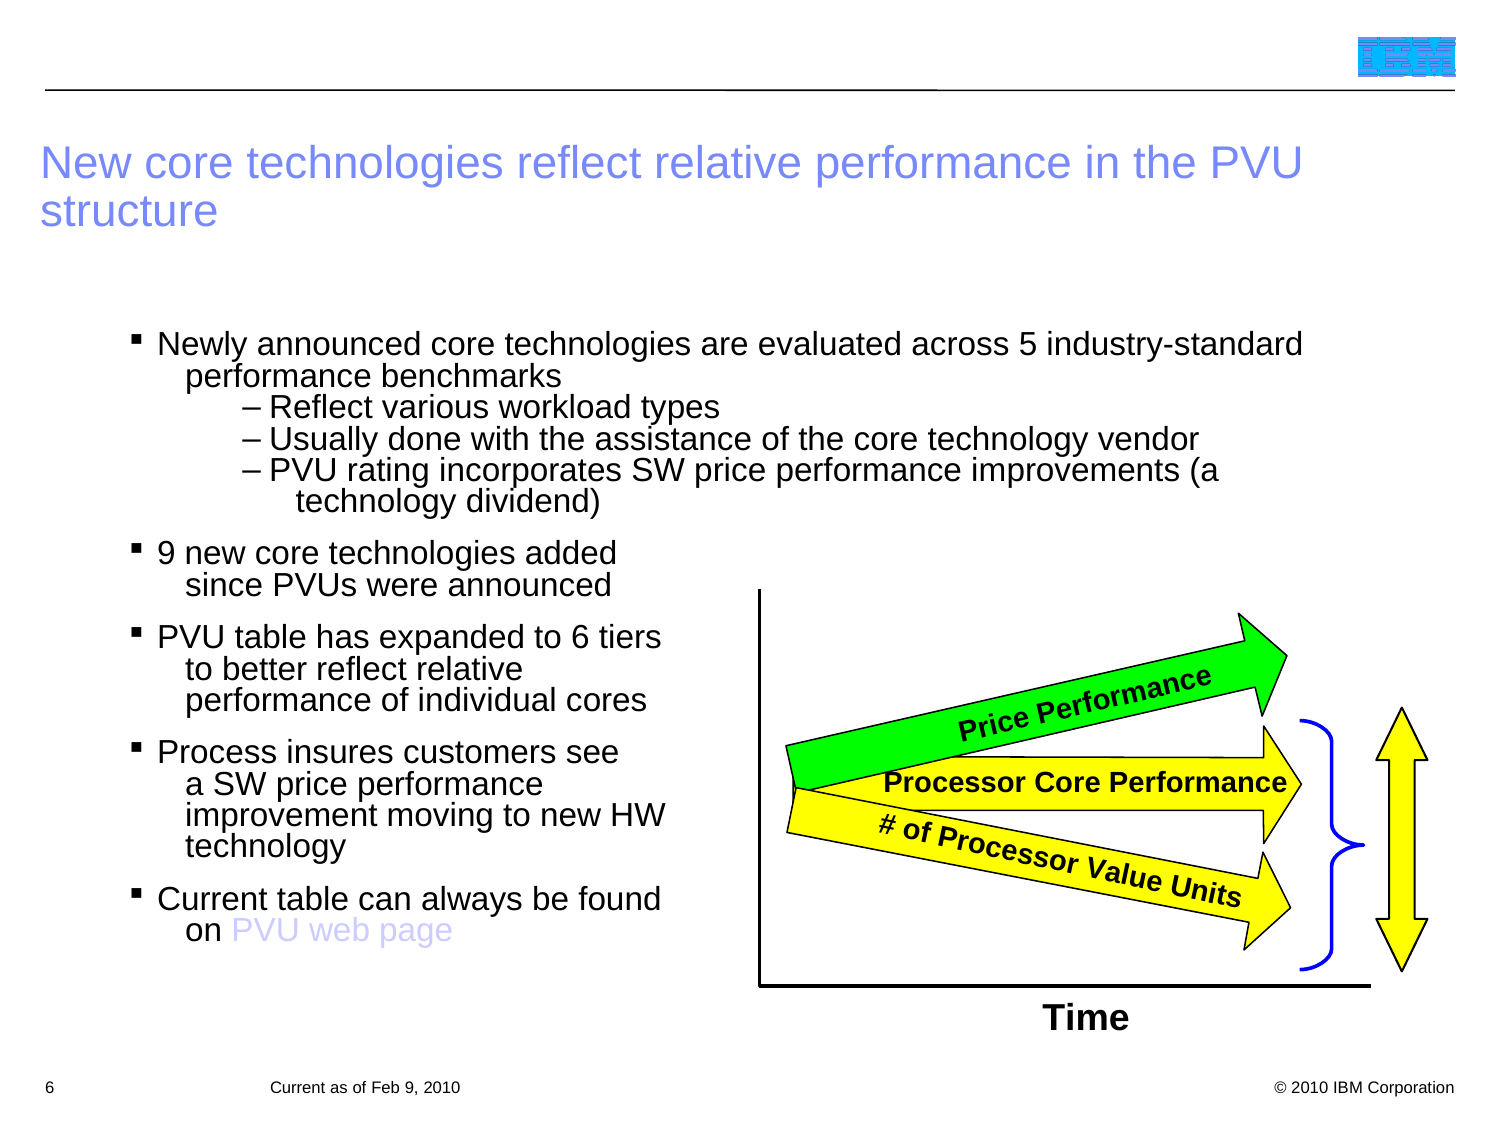

# New core technologies reflect relative performance in the PVU structure
Newly announced core technologies are evaluated across 5 industry-standard performance benchmarks
Reflect various workload types
Usually done with the assistance of the core technology vendor
PVU rating incorporates SW price performance improvements (a technology dividend)
9 new core technologies added
since PVUs were announced
PVU table has expanded to 6 tiers
to better reflect relative
performance of individual cores
Process insures customers see
a SW price performance
improvement moving to new HW
technology
Current table can always be found
on PVU web page
Price Performance
Processor Core Performance
# of Processor Value Units
Time
6
Current as of Feb 9, 2010